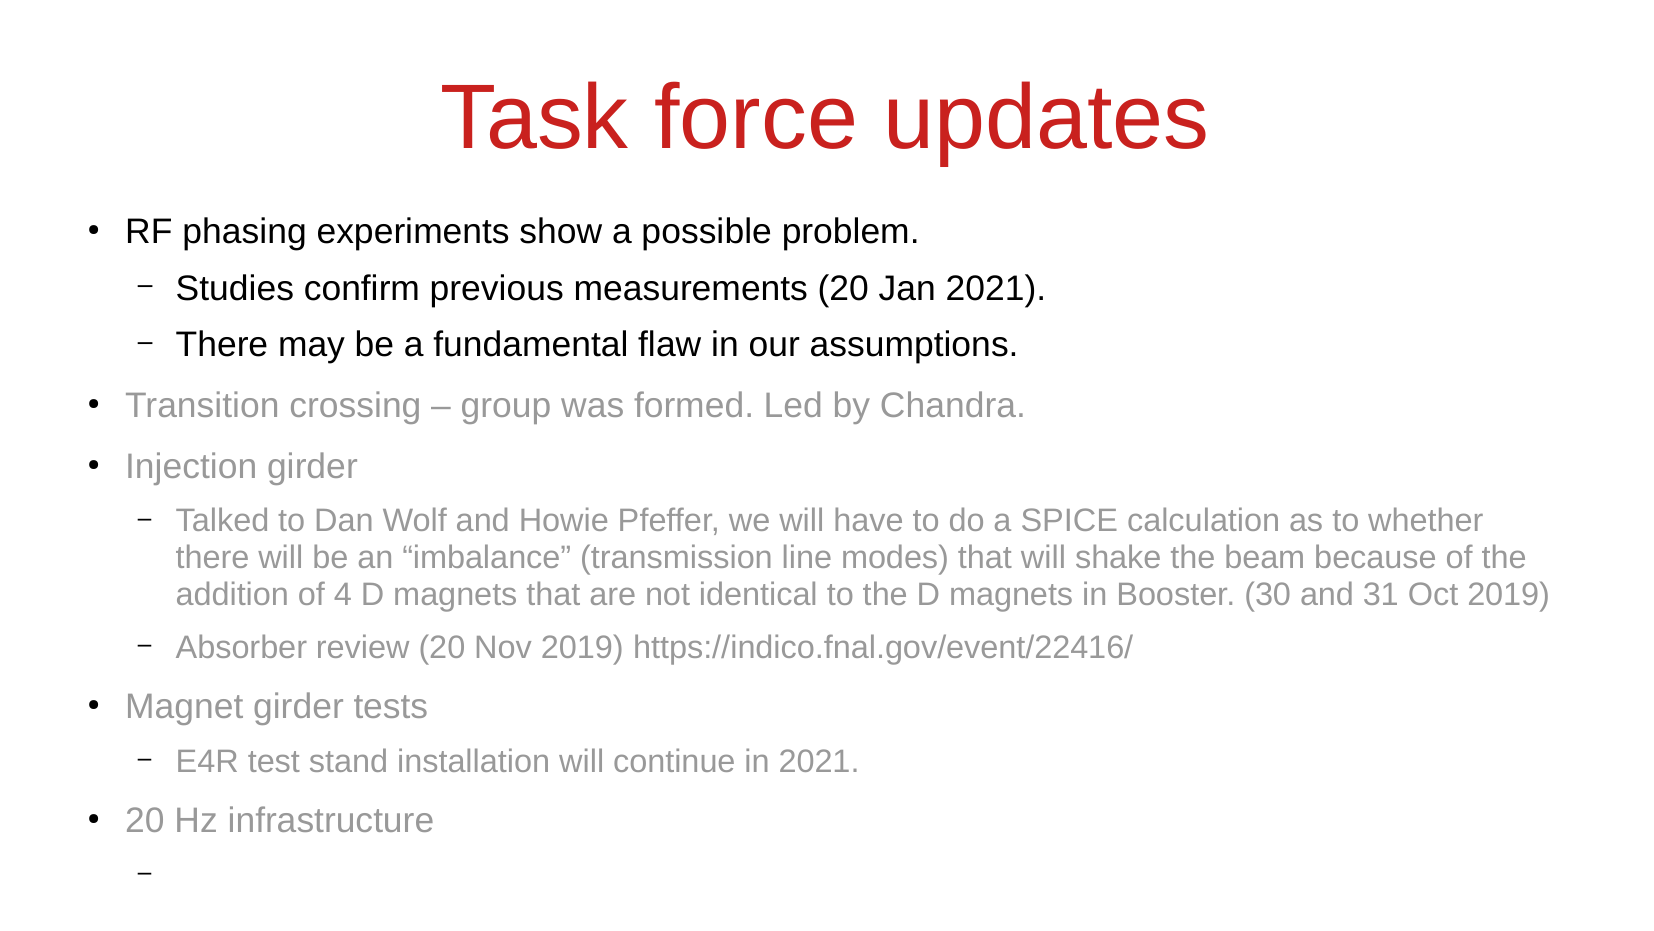

# Task force updates
RF phasing experiments show a possible problem.
Studies confirm previous measurements (20 Jan 2021).
There may be a fundamental flaw in our assumptions.
Transition crossing – group was formed. Led by Chandra.
Injection girder
Talked to Dan Wolf and Howie Pfeffer, we will have to do a SPICE calculation as to whether there will be an “imbalance” (transmission line modes) that will shake the beam because of the addition of 4 D magnets that are not identical to the D magnets in Booster. (30 and 31 Oct 2019)
Absorber review (20 Nov 2019) https://indico.fnal.gov/event/22416/
Magnet girder tests
E4R test stand installation will continue in 2021.
20 Hz infrastructure